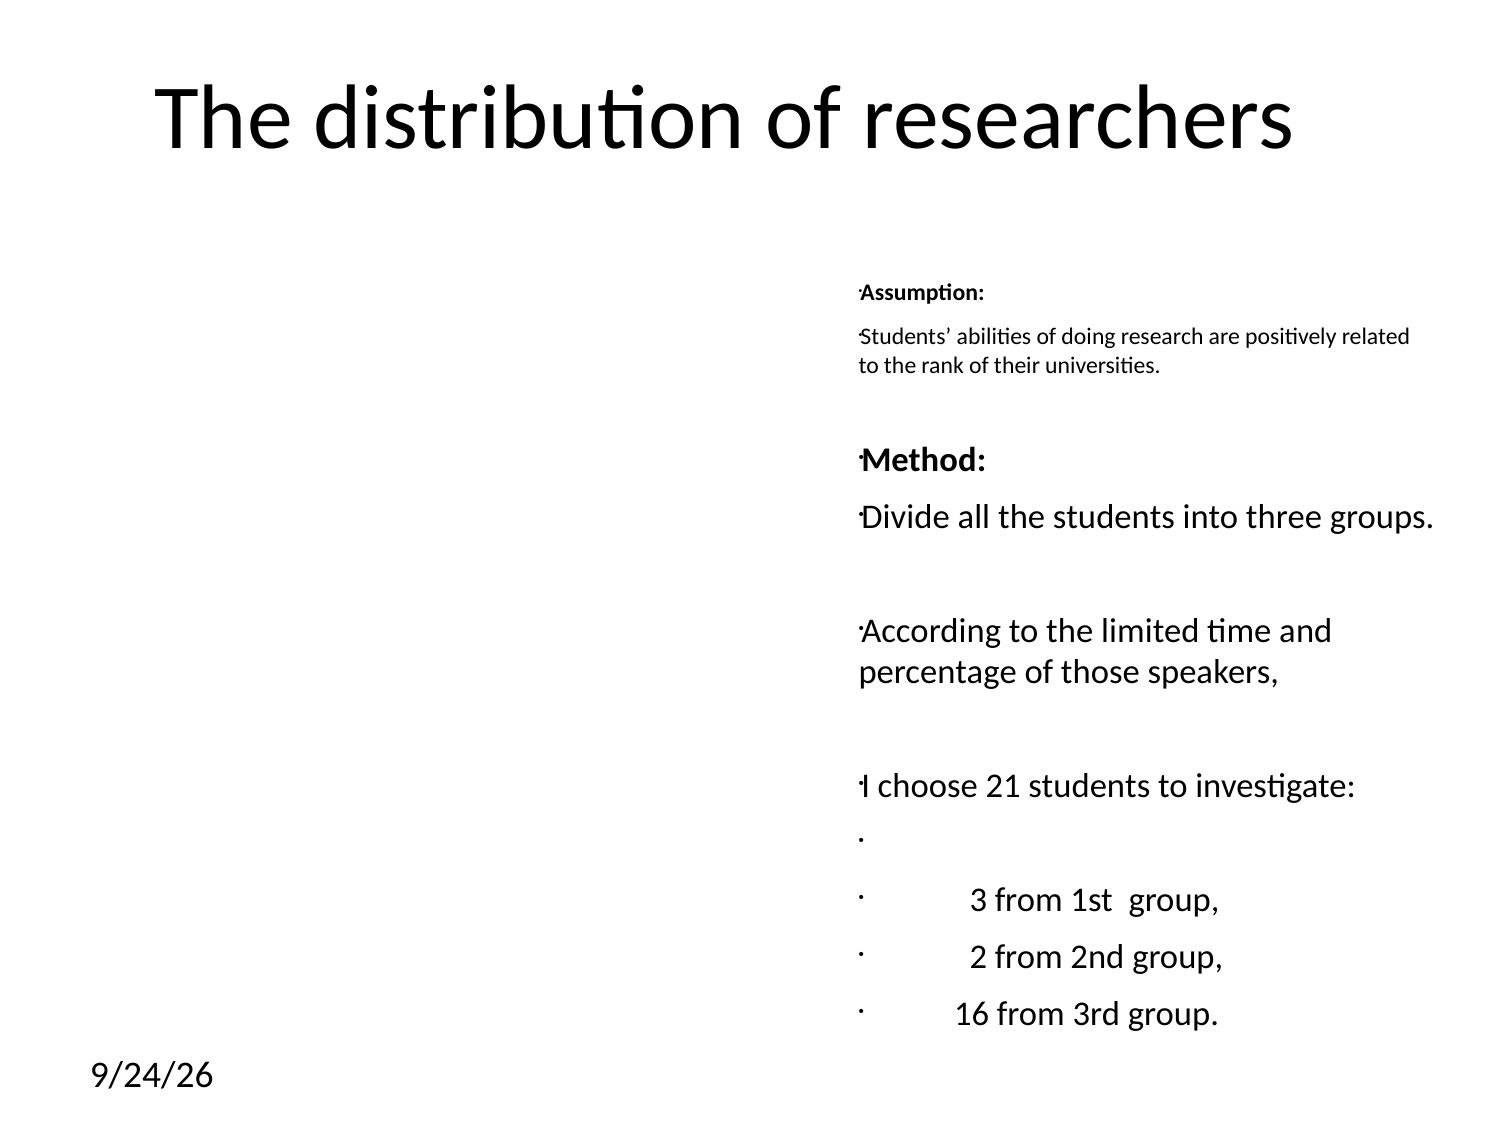

# The distribution of researchers
Assumption:
Students’ abilities of doing research are positively related to the rank of their universities.
Method:
Divide all the students into three groups.
According to the limited time and percentage of those speakers,
I choose 21 students to investigate:
 3 from 1st group,
 2 from 2nd group,
 16 from 3rd group.